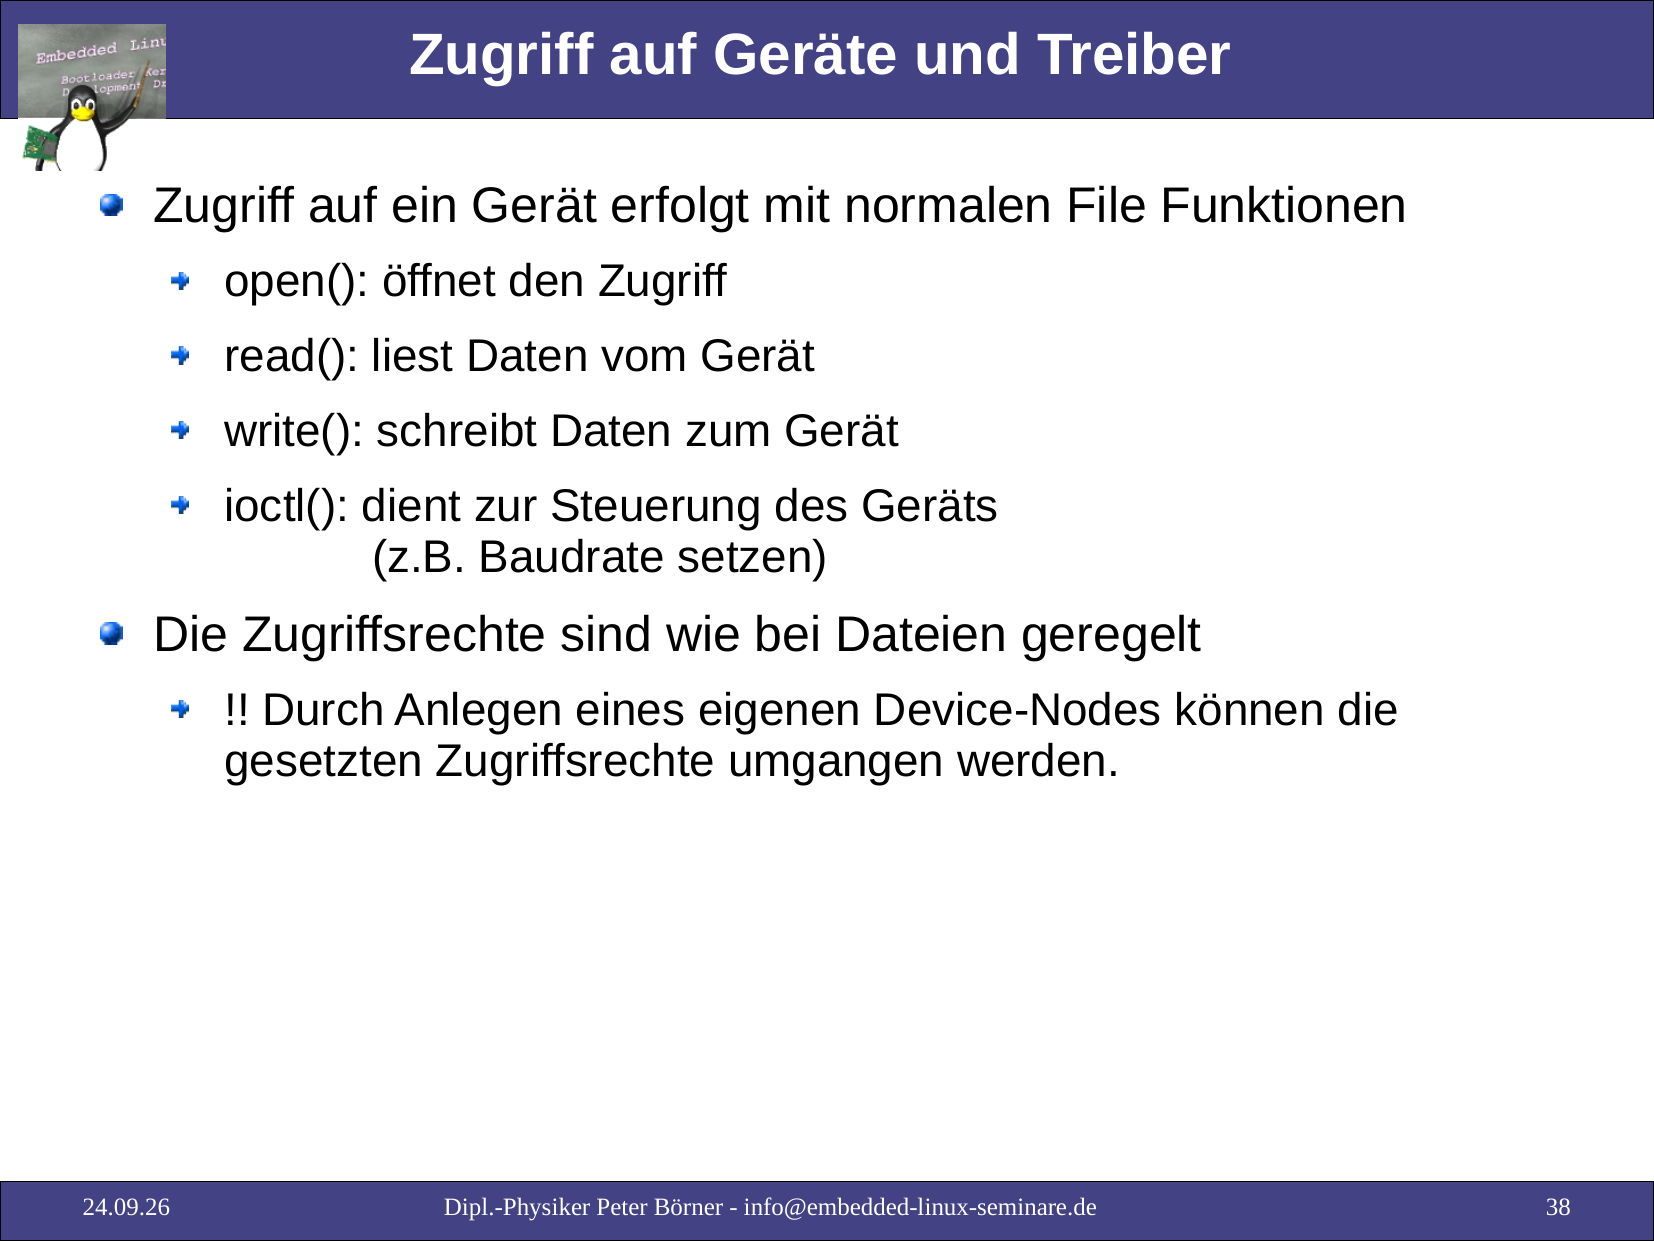

# Zugriff auf Geräte und Treiber
Zugriff auf ein Gerät erfolgt mit normalen File Funktionen
open(): öffnet den Zugriff
read(): liest Daten vom Gerät
write(): schreibt Daten zum Gerät
ioctl(): dient zur Steuerung des Geräts
		(z.B. Baudrate setzen)
Die Zugriffsrechte sind wie bei Dateien geregelt
!! Durch Anlegen eines eigenen Device-Nodes können die gesetzten Zugriffsrechte umgangen werden.
 Dipl.-Physiker Peter Börner - info@embedded-linux-seminare.de
38